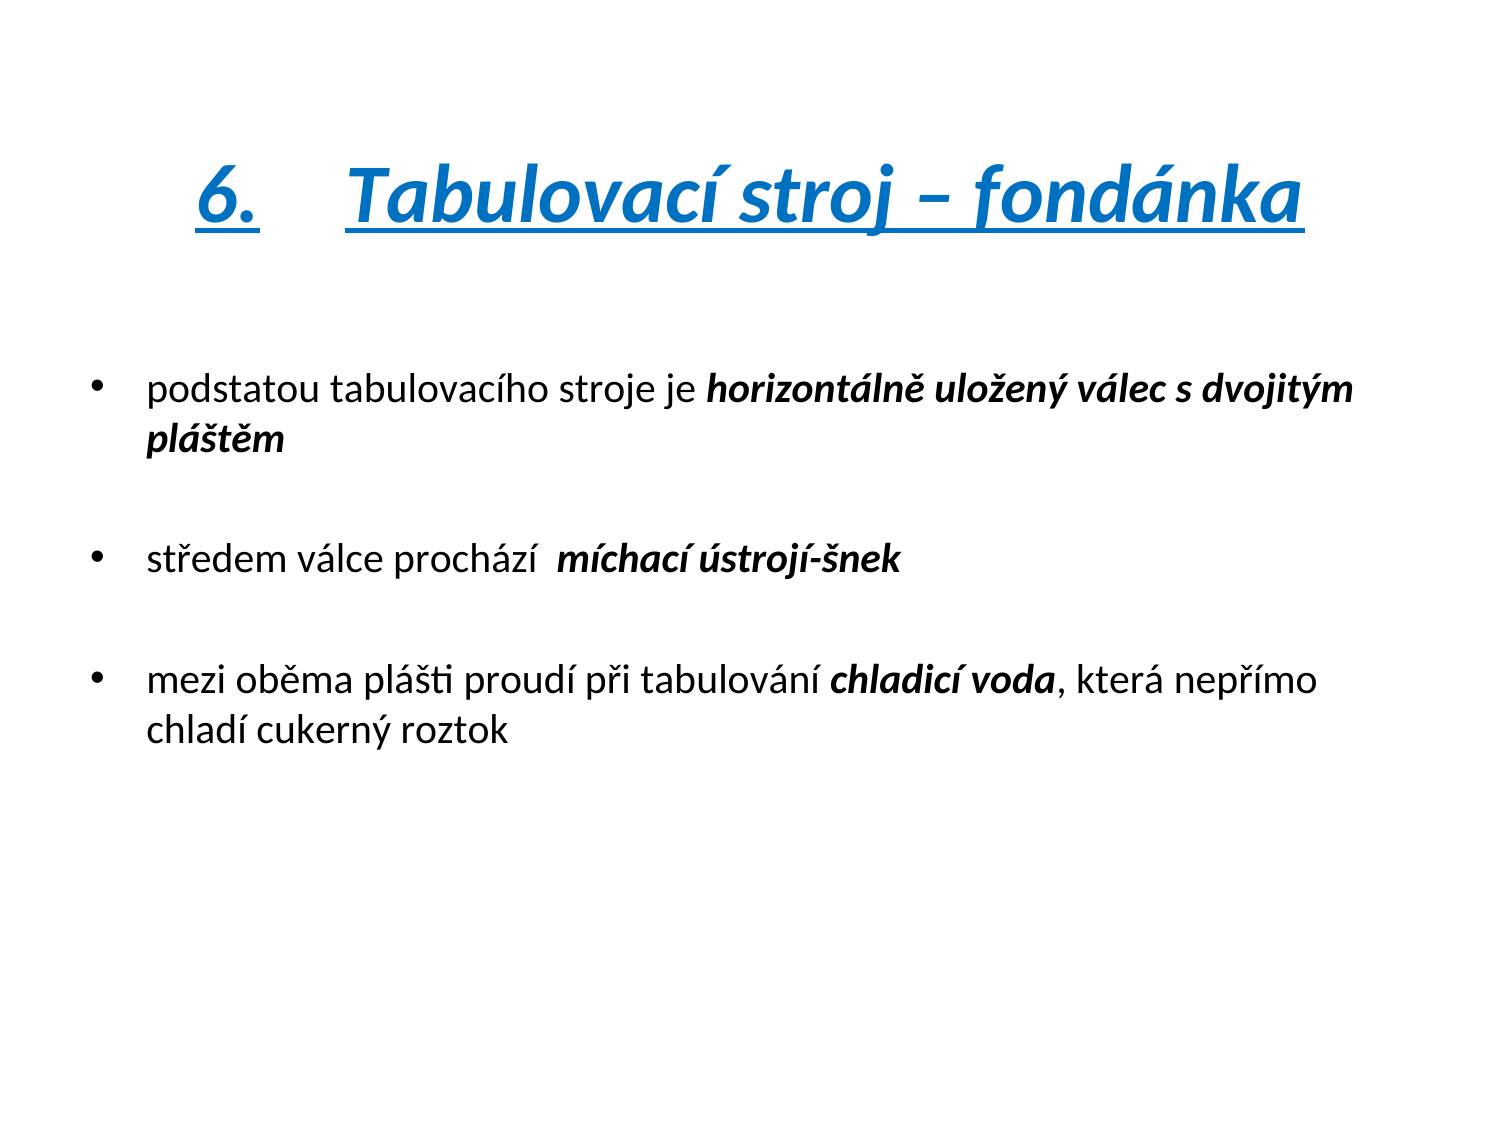

# 6.	Tabulovací stroj – fondánka
podstatou tabulovacího stroje je horizontálně uložený válec s dvojitým pláštěm
středem válce prochází míchací ústrojí-šnek
mezi oběma plášti proudí při tabulování chladicí voda, která nepřímo chladí cukerný roztok